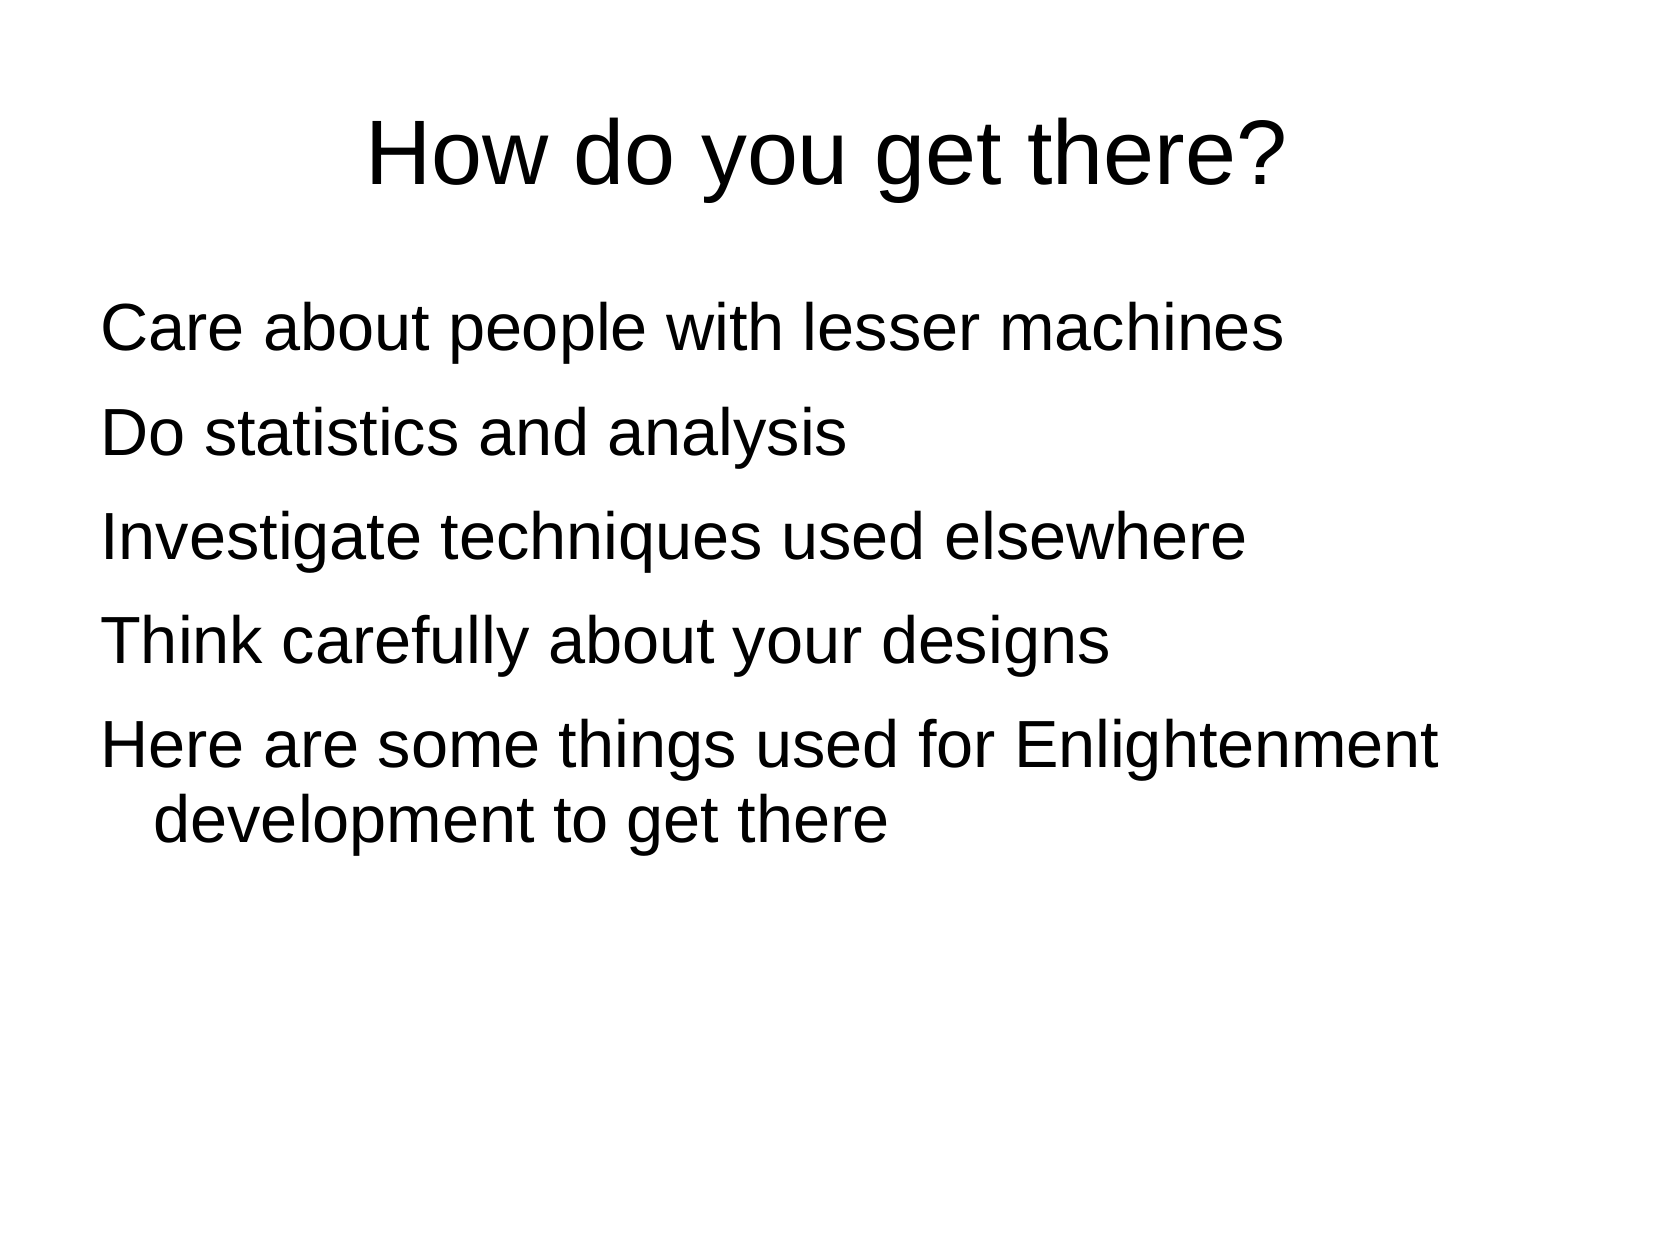

# How do you get there?
Care about people with lesser machines
Do statistics and analysis
Investigate techniques used elsewhere
Think carefully about your designs
Here are some things used for Enlightenment development to get there